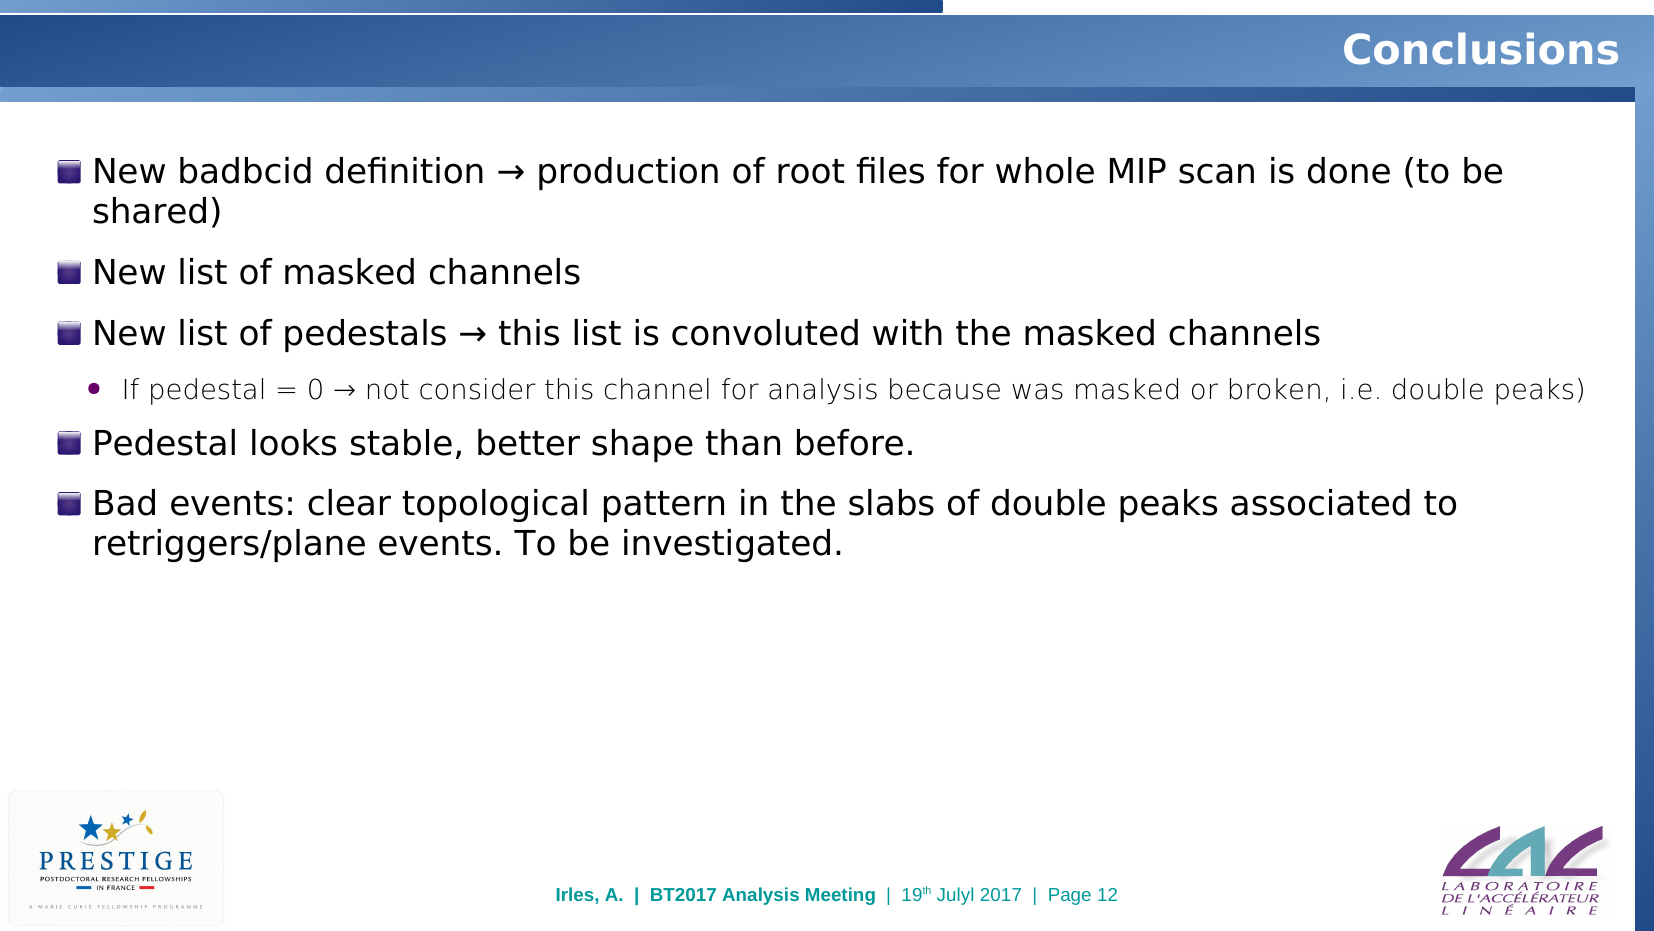

# Conclusions
New badbcid definition → production of root files for whole MIP scan is done (to be shared)
New list of masked channels
New list of pedestals → this list is convoluted with the masked channels
If pedestal = 0 → not consider this channel for analysis because was masked or broken, i.e. double peaks)
Pedestal looks stable, better shape than before.
Bad events: clear topological pattern in the slabs of double peaks associated to retriggers/plane events. To be investigated.